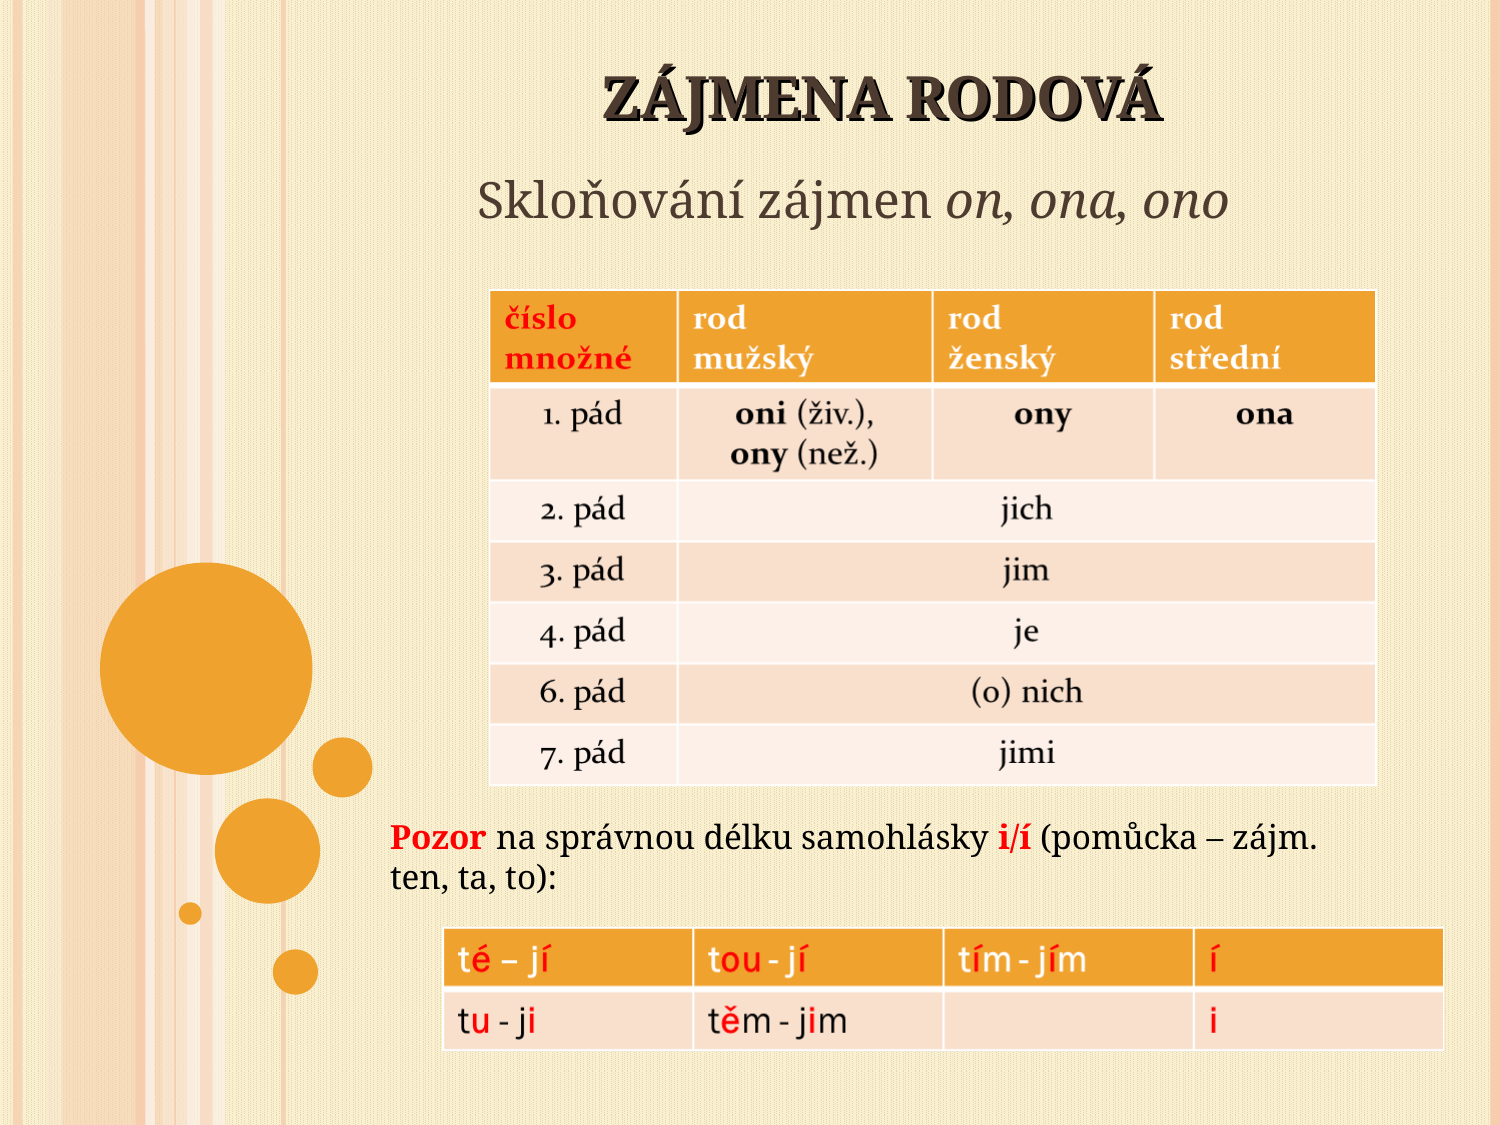

# Zájmena rodová
Skloňování zájmen on, ona, ono
Pozor na správnou délku samohlásky i/í (pomůcka – zájm. ten, ta, to):